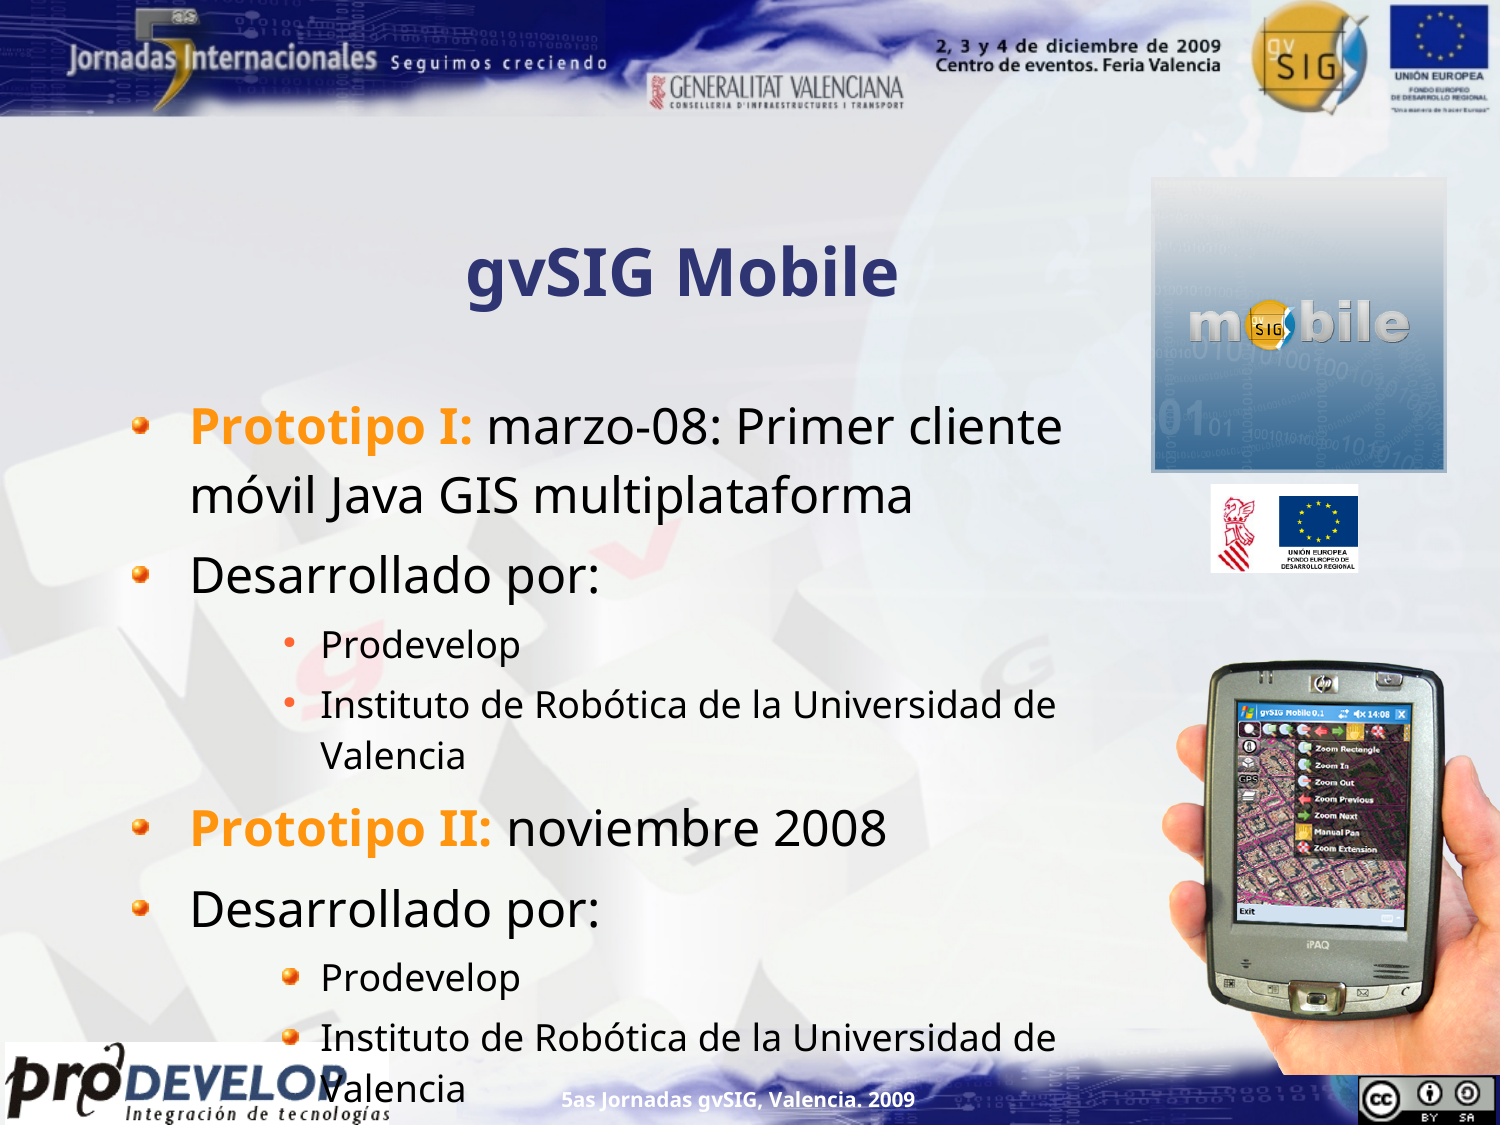

gvSIG Mobile
# Prototipo I: marzo-08: Primer cliente móvil Java GIS multiplataforma
Desarrollado por:
Prodevelop
Instituto de Robótica de la Universidad de Valencia
Prototipo II: noviembre 2008
Desarrollado por:
Prodevelop
Instituto de Robótica de la Universidad de Valencia
IVER
25/10/2006
6
Plan Difusión Interna gvSIG v. 2.0